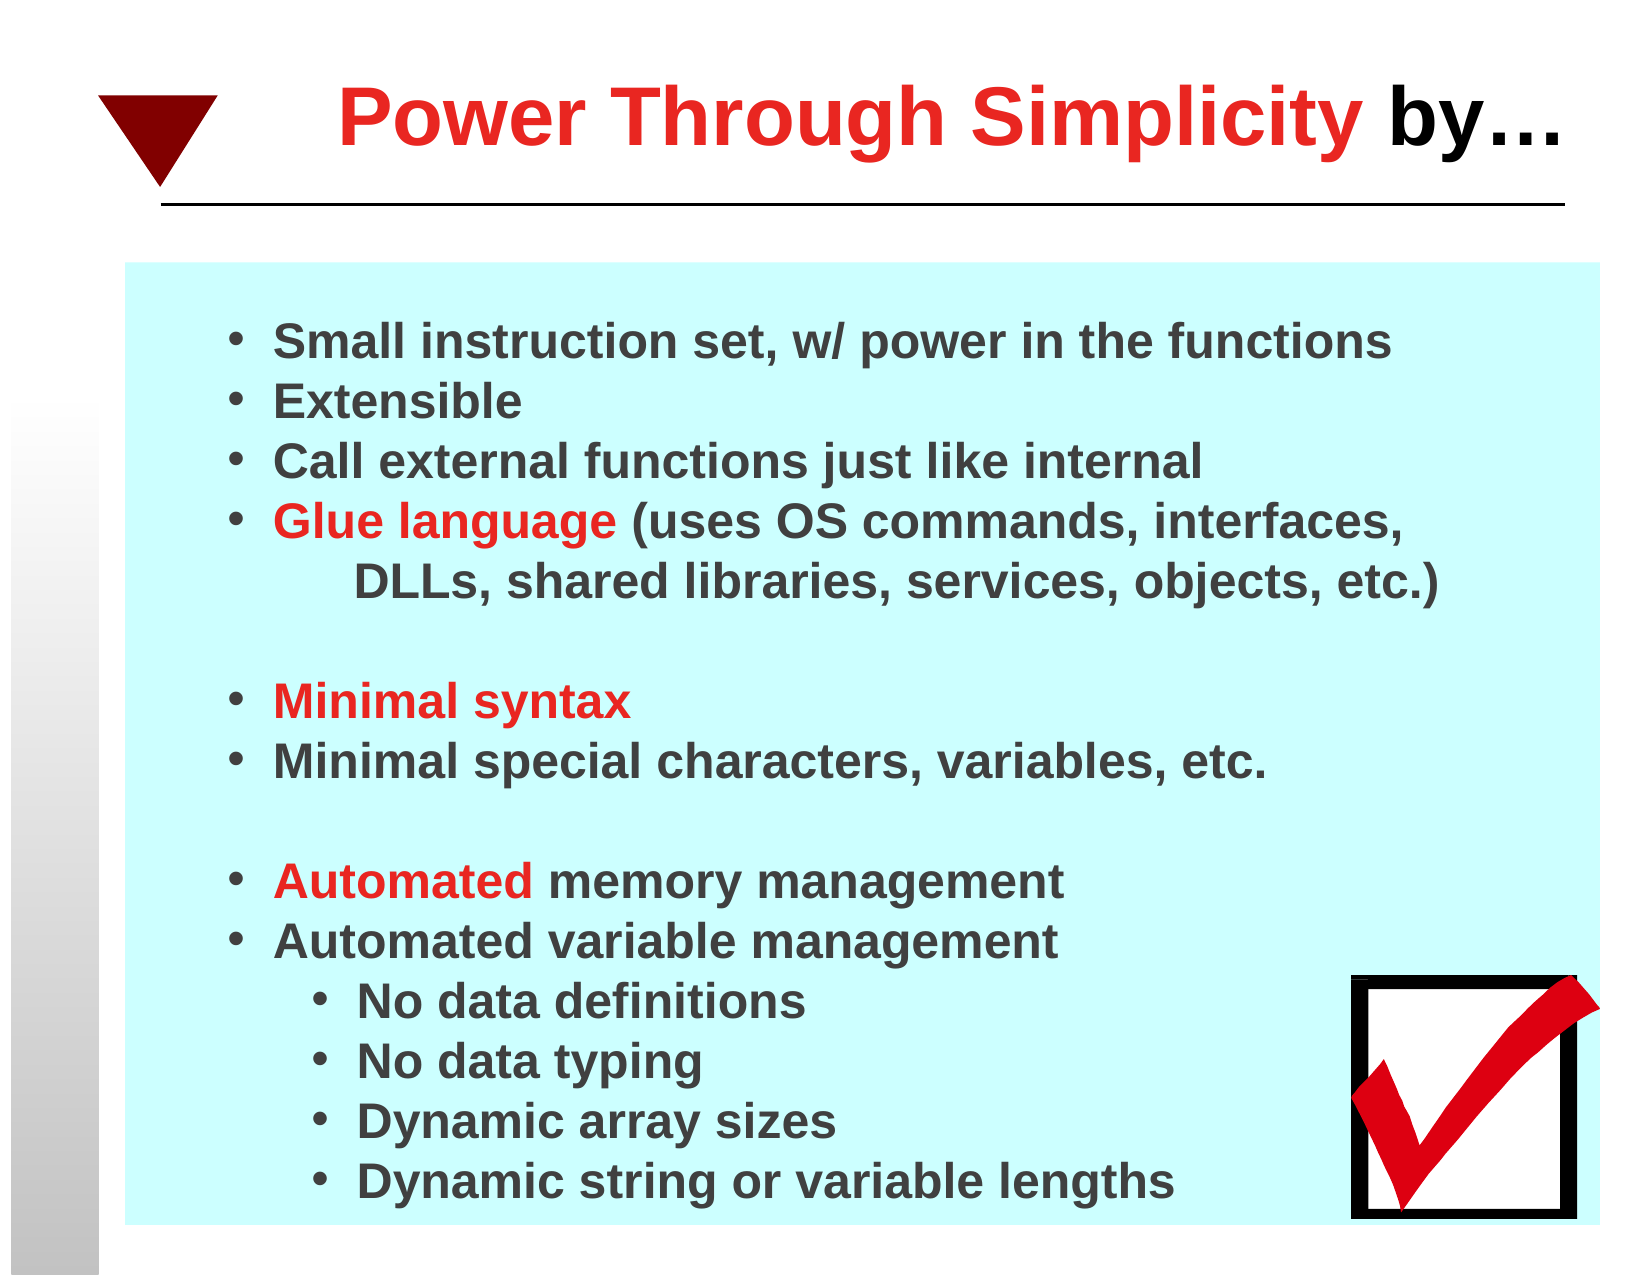

# Power Through Simplicity by…
 Small instruction set, w/ power in the functions
 Extensible
 Call external functions just like internal
 Glue language (uses OS commands, interfaces,
 DLLs, shared libraries, services, objects, etc.)
 Minimal syntax
 Minimal special characters, variables, etc.
 Automated memory management
 Automated variable management
 No data definitions
 No data typing
 Dynamic array sizes
 Dynamic string or variable lengths